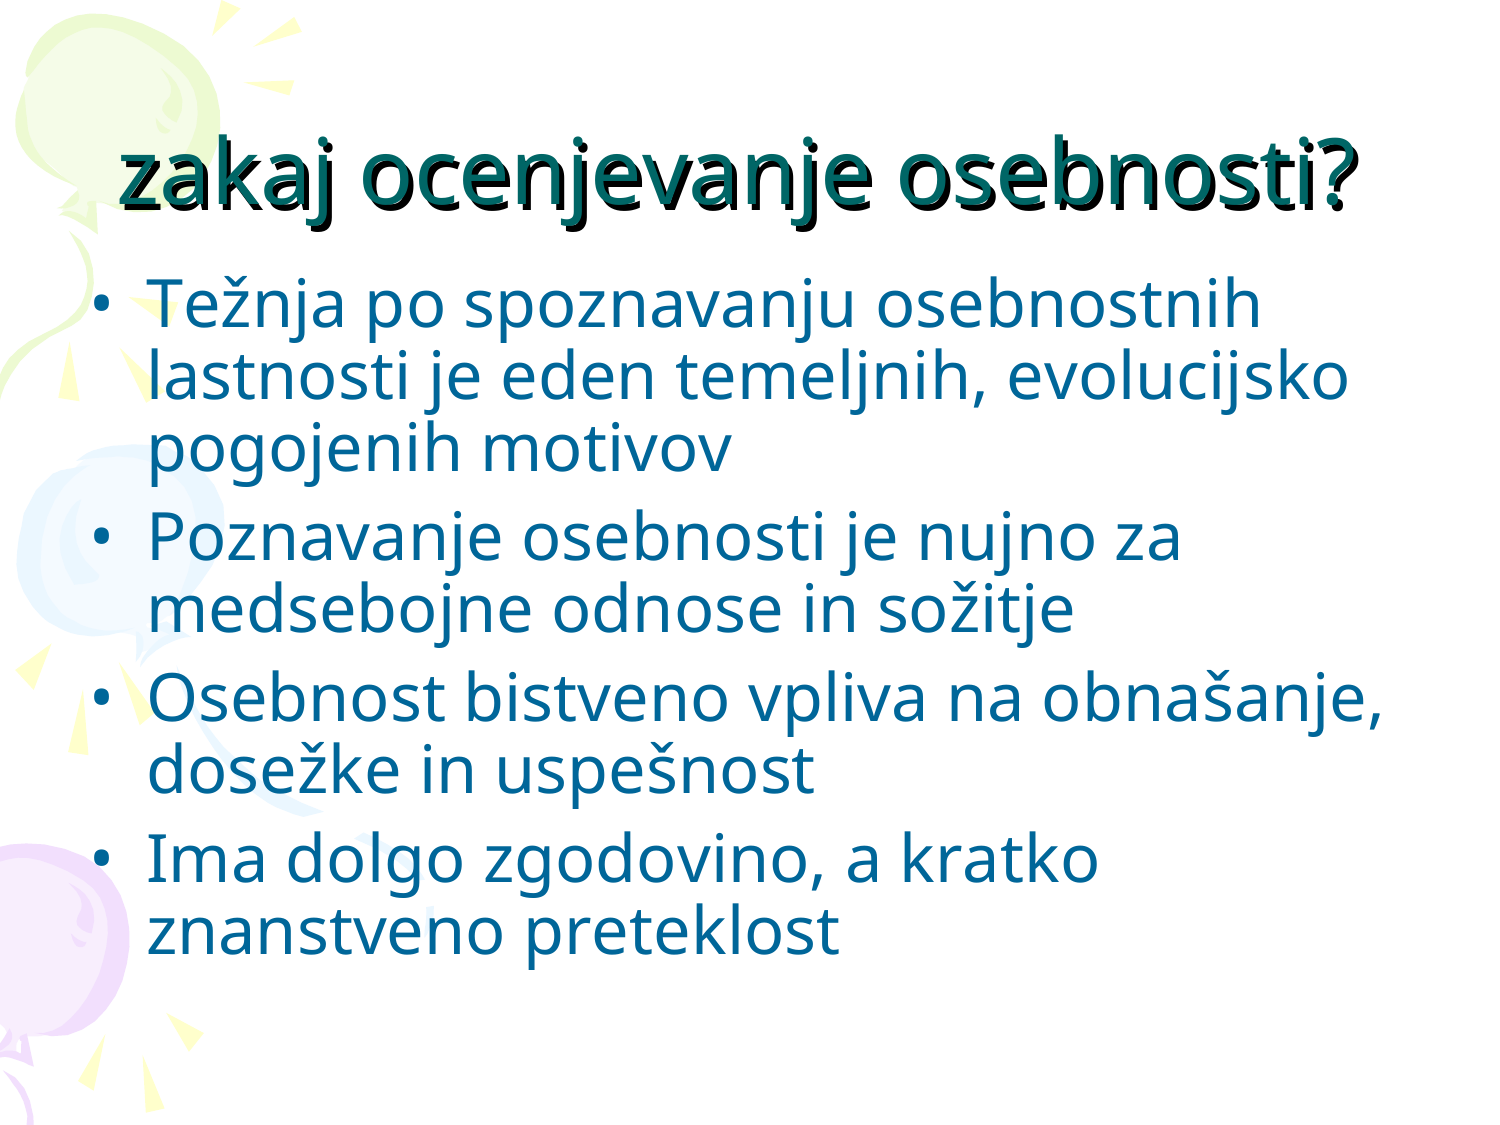

# zakaj ocenjevanje osebnosti?
Težnja po spoznavanju osebnostnih lastnosti je eden temeljnih, evolucijsko pogojenih motivov
Poznavanje osebnosti je nujno za medsebojne odnose in sožitje
Osebnost bistveno vpliva na obnašanje, dosežke in uspešnost
Ima dolgo zgodovino, a kratko znanstveno preteklost